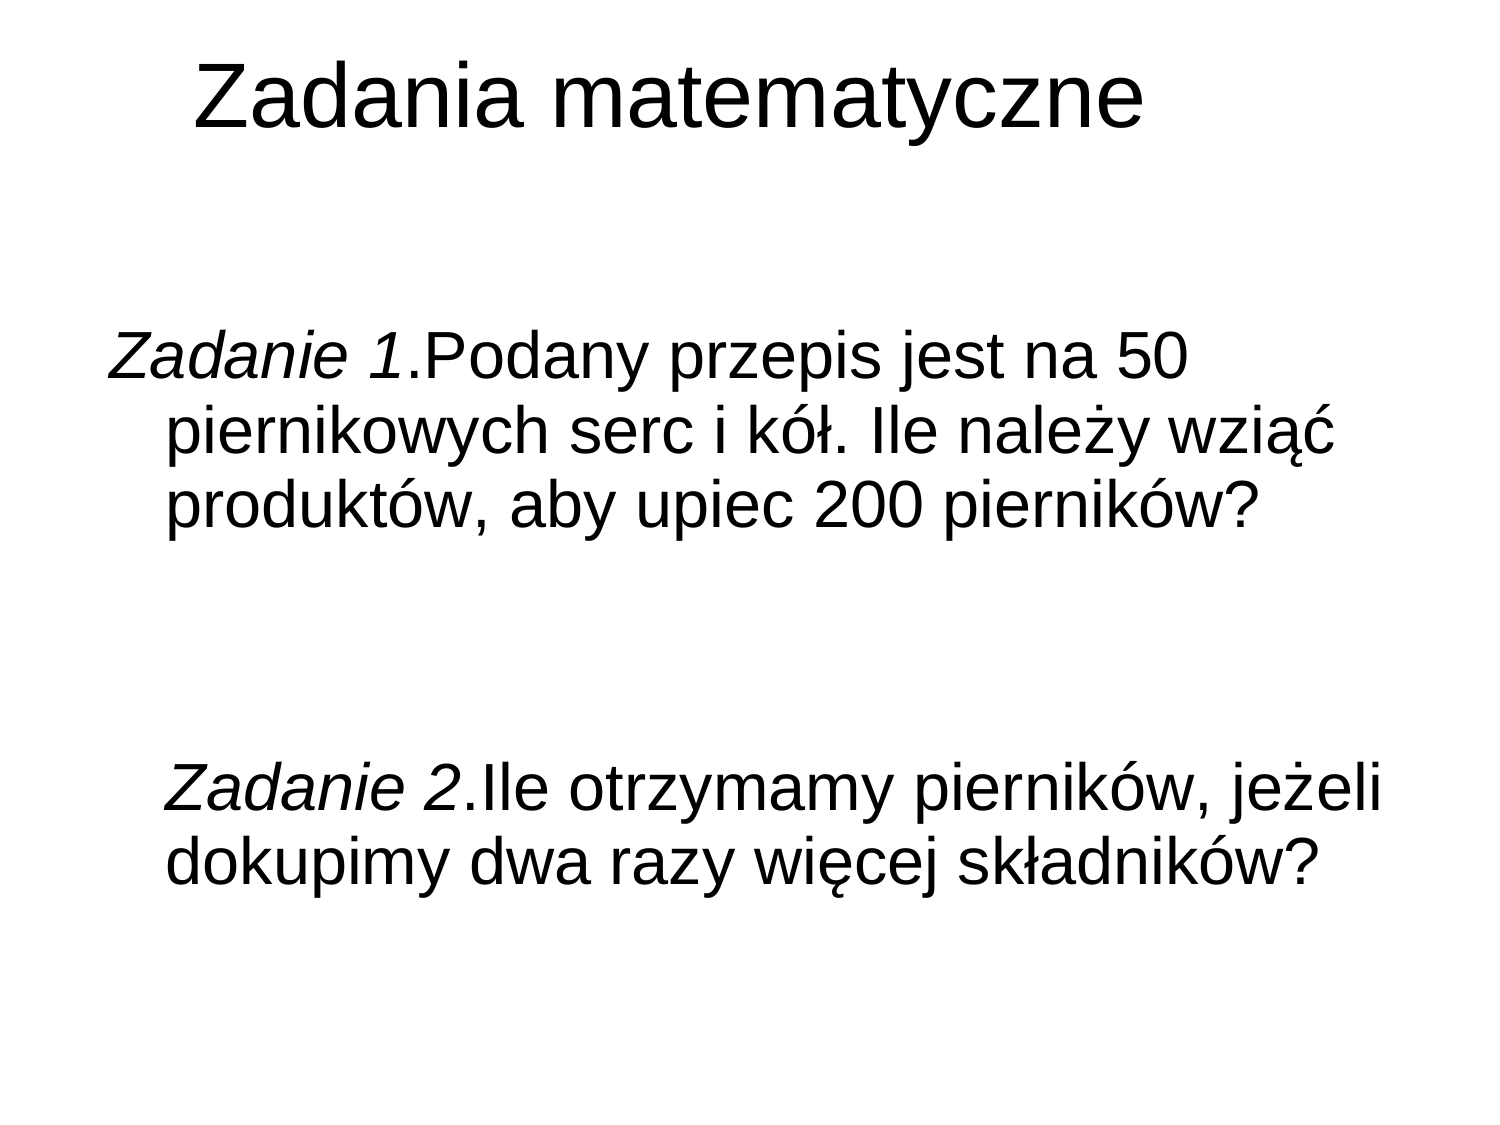

# Zadania matematyczne
Zadanie 1.Podany przepis jest na 50 piernikowych serc i kół. Ile należy wziąć produktów, aby upiec 200 pierników?
Zadanie 2.Ile otrzymamy pierników, jeżeli dokupimy dwa razy więcej składników?